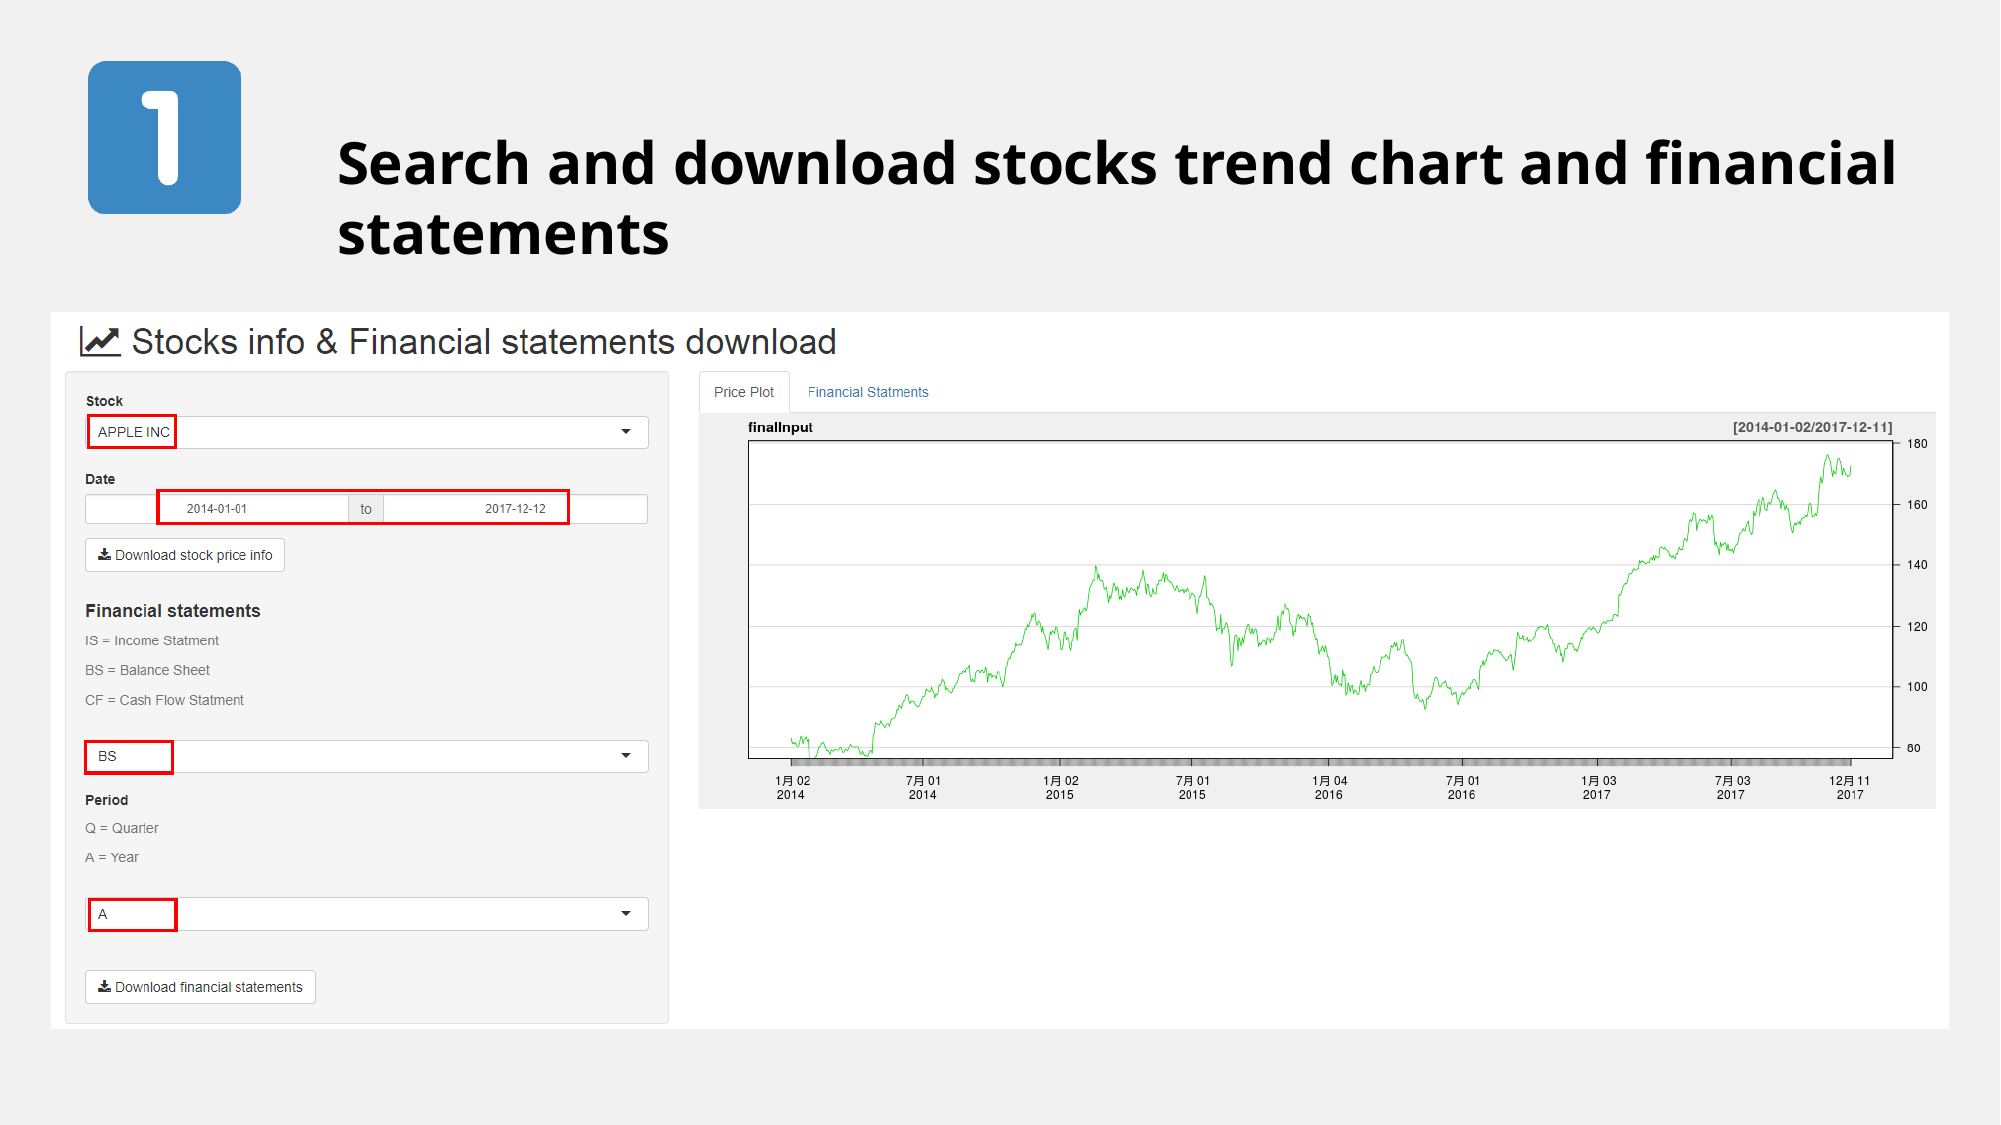

Search and download stocks trend chart and financial statements